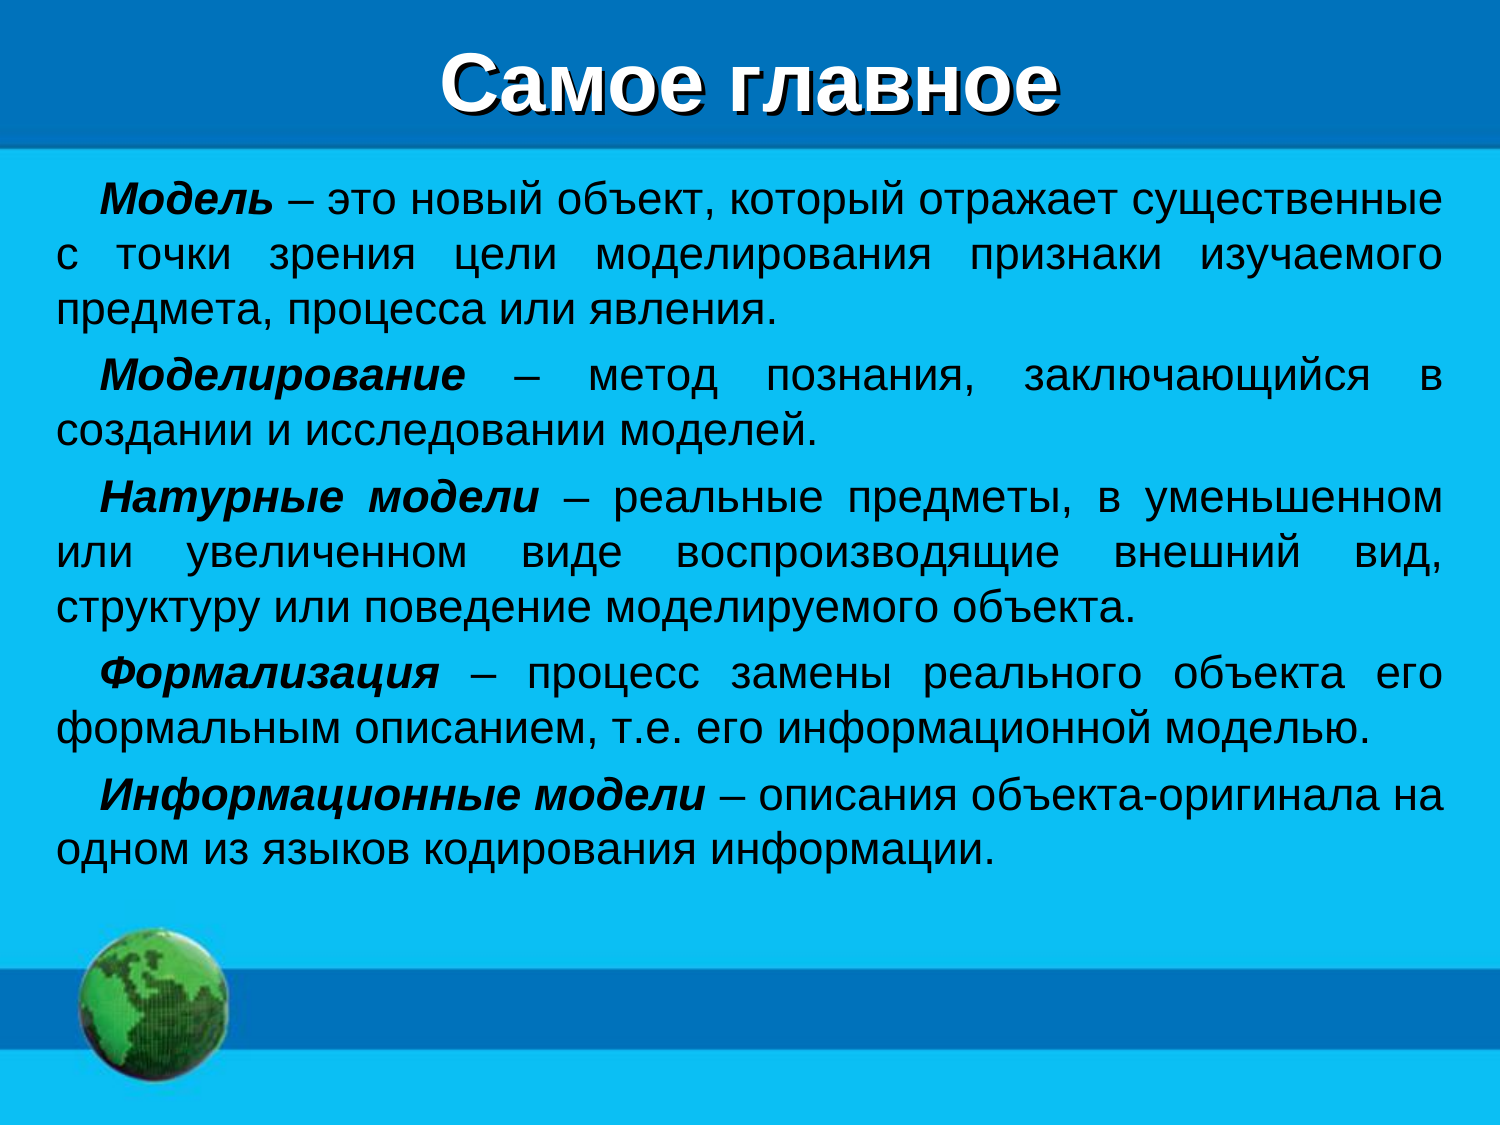

Самое главное
Модель – это новый объект, который отражает существенные с точки зрения цели моделирования признаки изучаемого предмета, процесса или явления.
Моделирование – метод познания, заключающийся в создании и исследовании моделей.
Натурные модели – реальные предметы, в уменьшенном или увеличенном виде воспроизводящие внешний вид, структуру или поведение моделируемого объекта.
Формализация – процесс замены реального объекта его формальным описанием, т.е. его информационной моделью.
Информационные модели – описания объекта-оригинала на одном из языков кодирования информации.